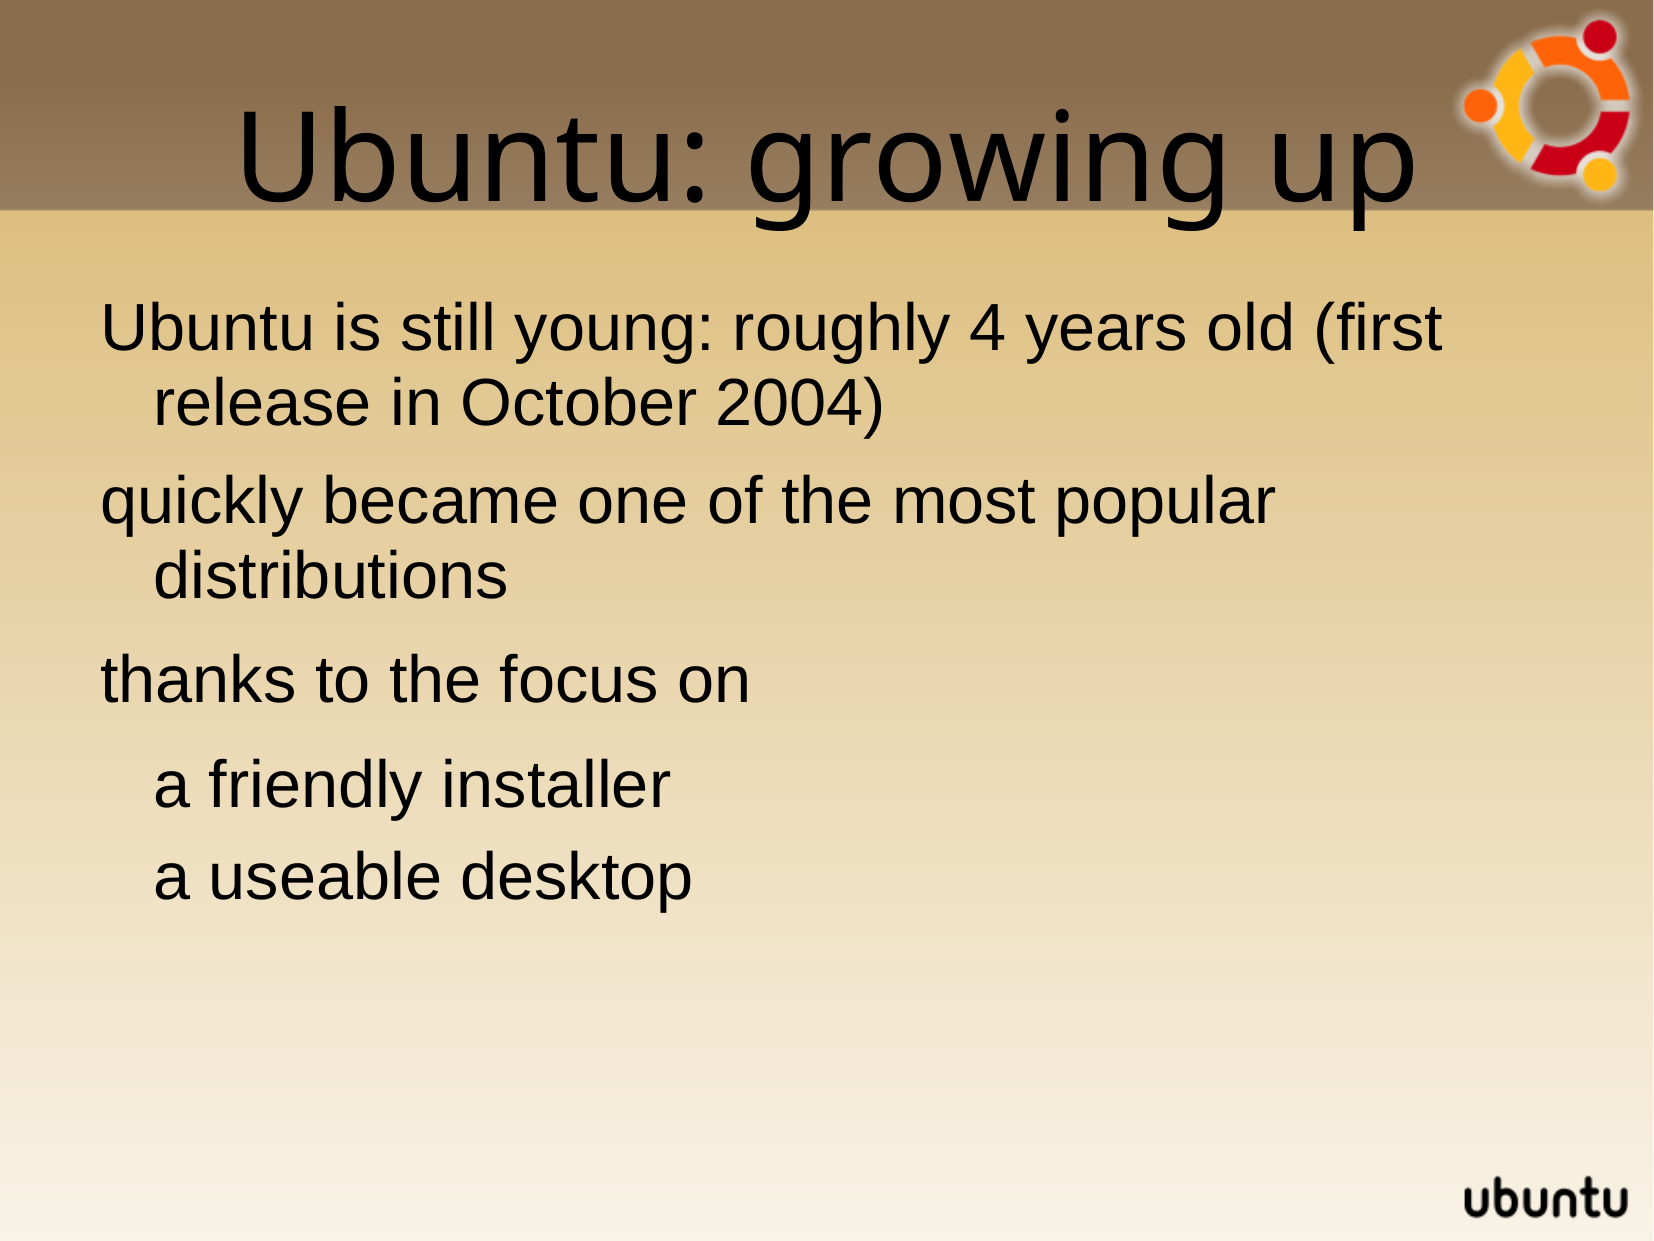

# Ubuntu: growing up
Ubuntu is still young: roughly 4 years old (first release in October 2004)
quickly became one of the most popular distributions
thanks to the focus on
a friendly installer
a useable desktop